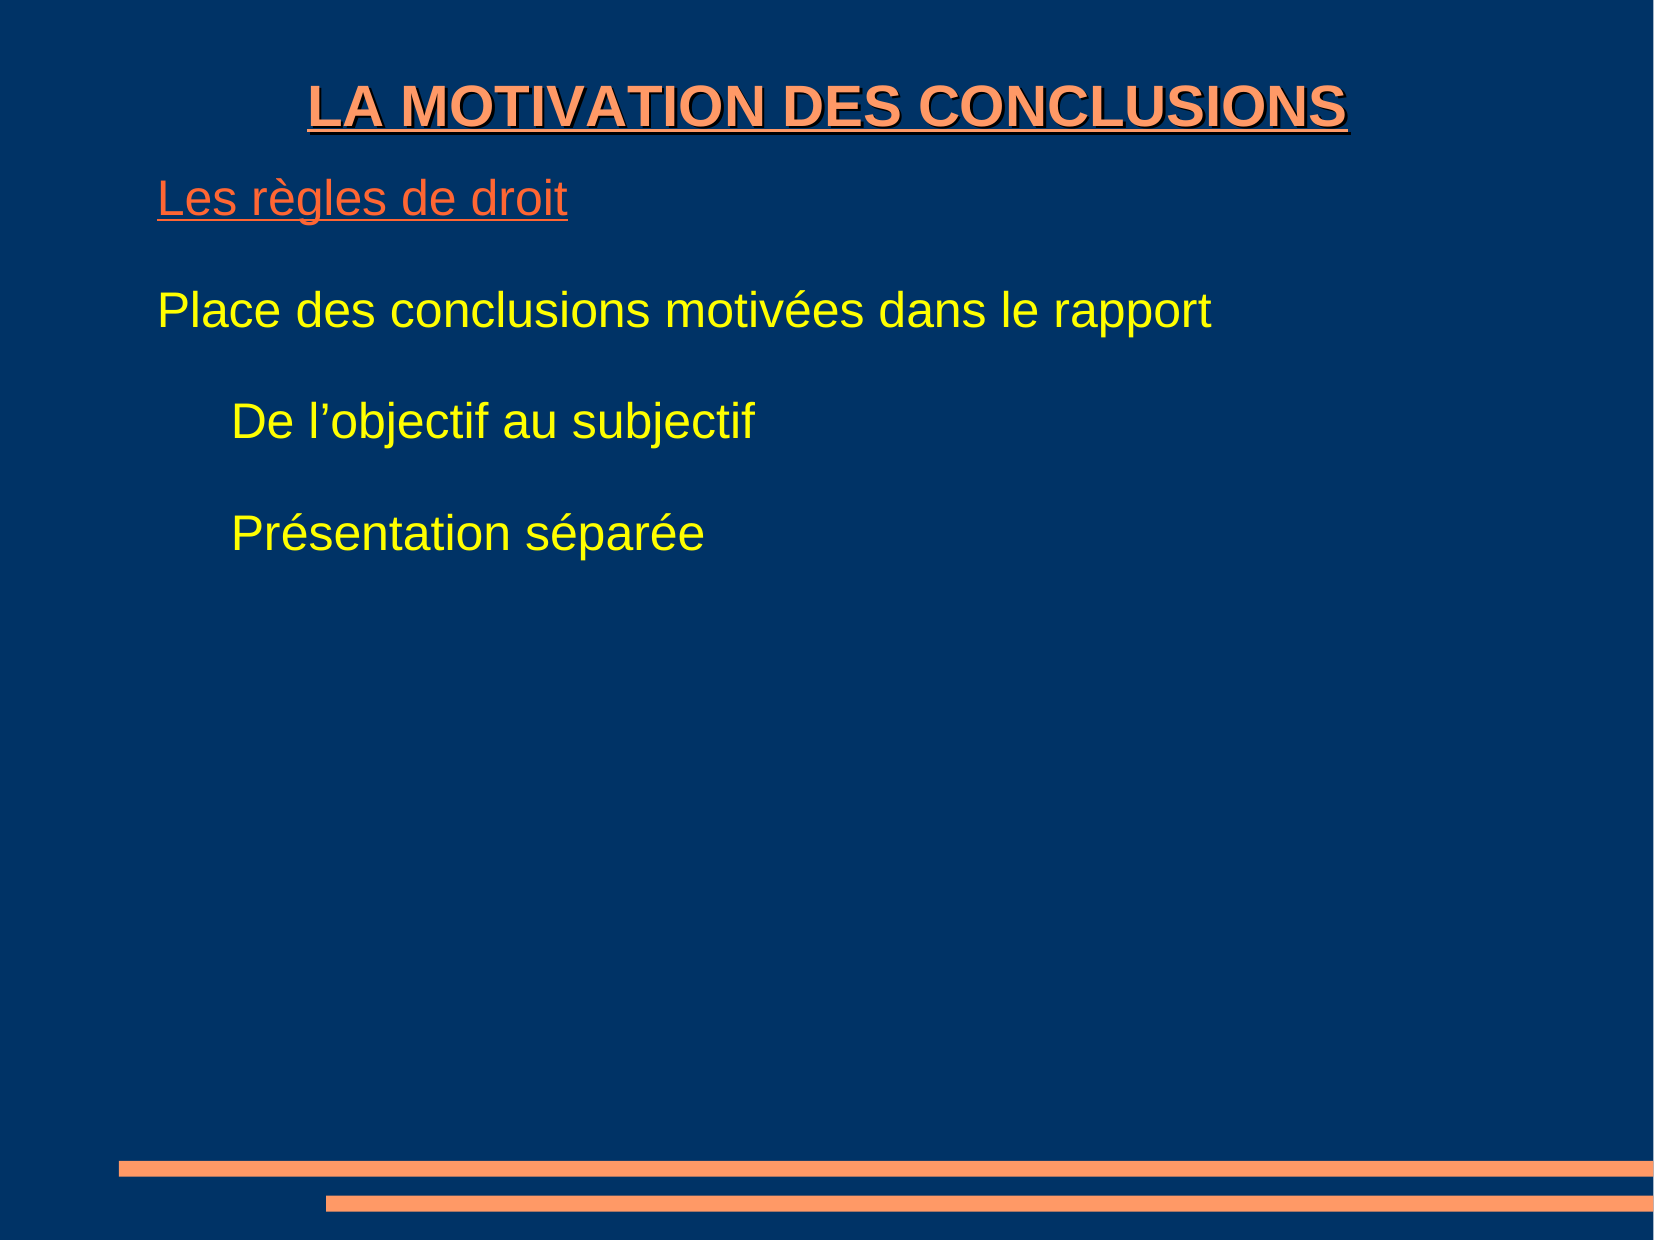

# LA MOTIVATION DES CONCLUSIONS
Les règles de droit
Place des conclusions motivées dans le rapport
	De l’objectif au subjectif
	Présentation séparée